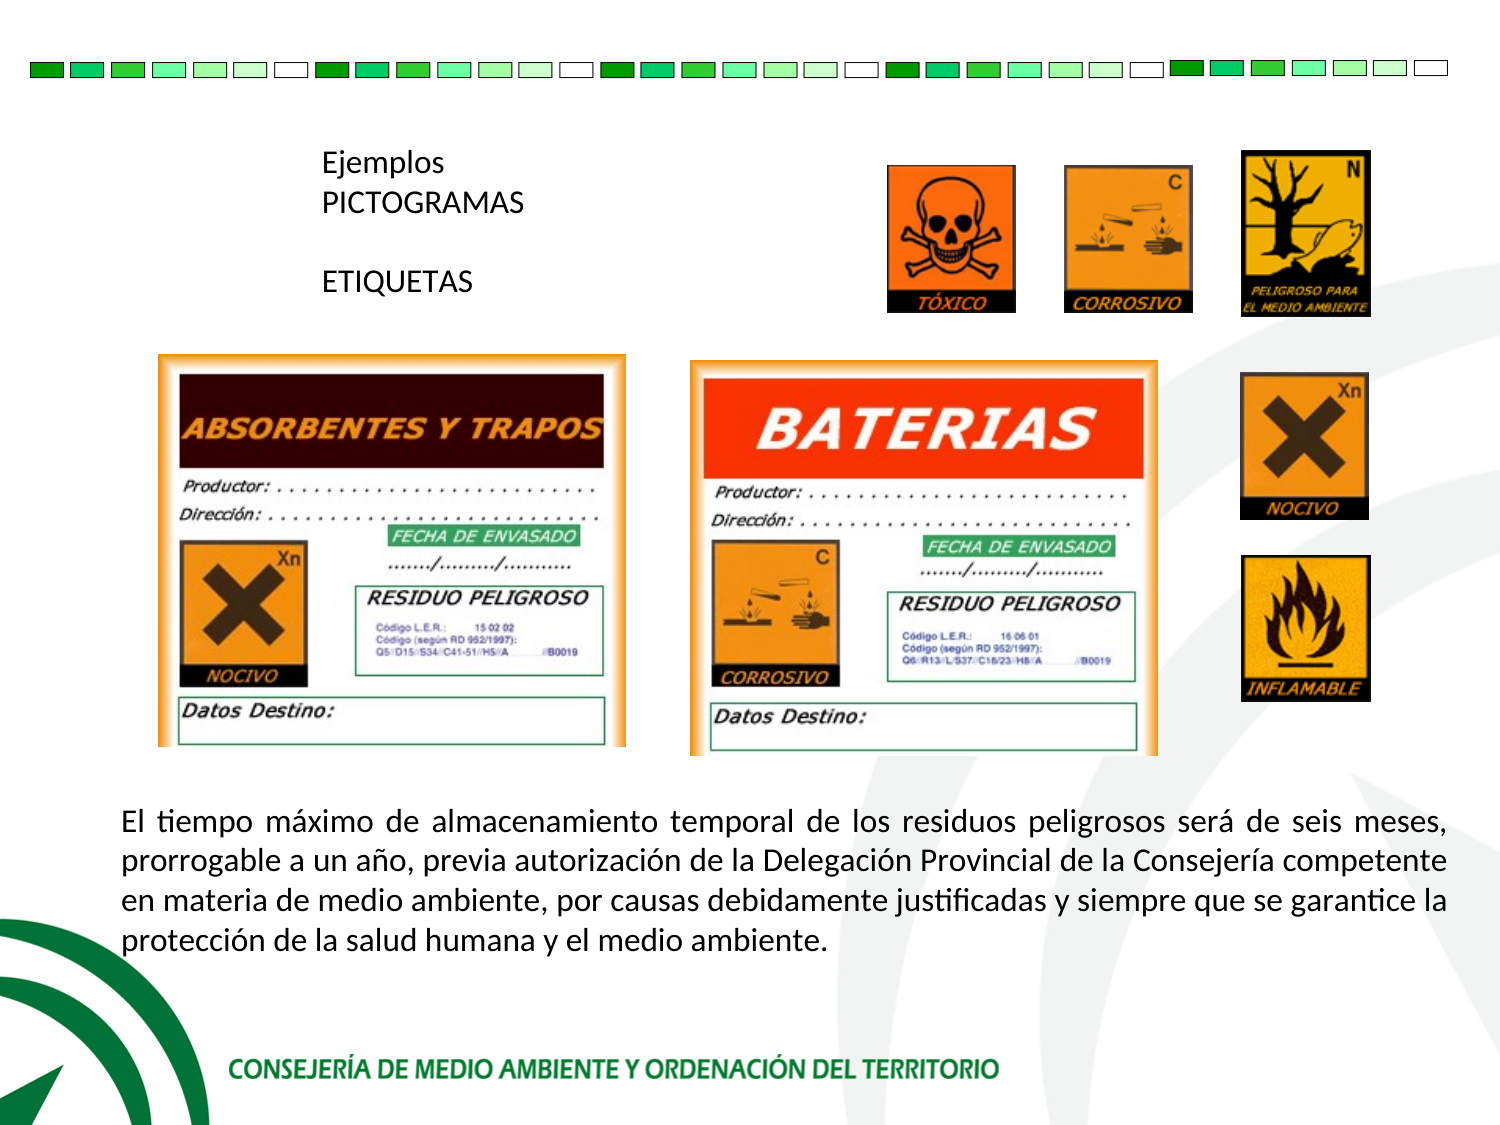

Ejemplos
PICTOGRAMAS
ETIQUETAS
El tiempo máximo de almacenamiento temporal de los residuos peligrosos será de seis meses, prorrogable a un año, previa autorización de la Delegación Provincial de la Consejería competente en materia de medio ambiente, por causas debidamente justificadas y siempre que se garantice la protección de la salud humana y el medio ambiente.